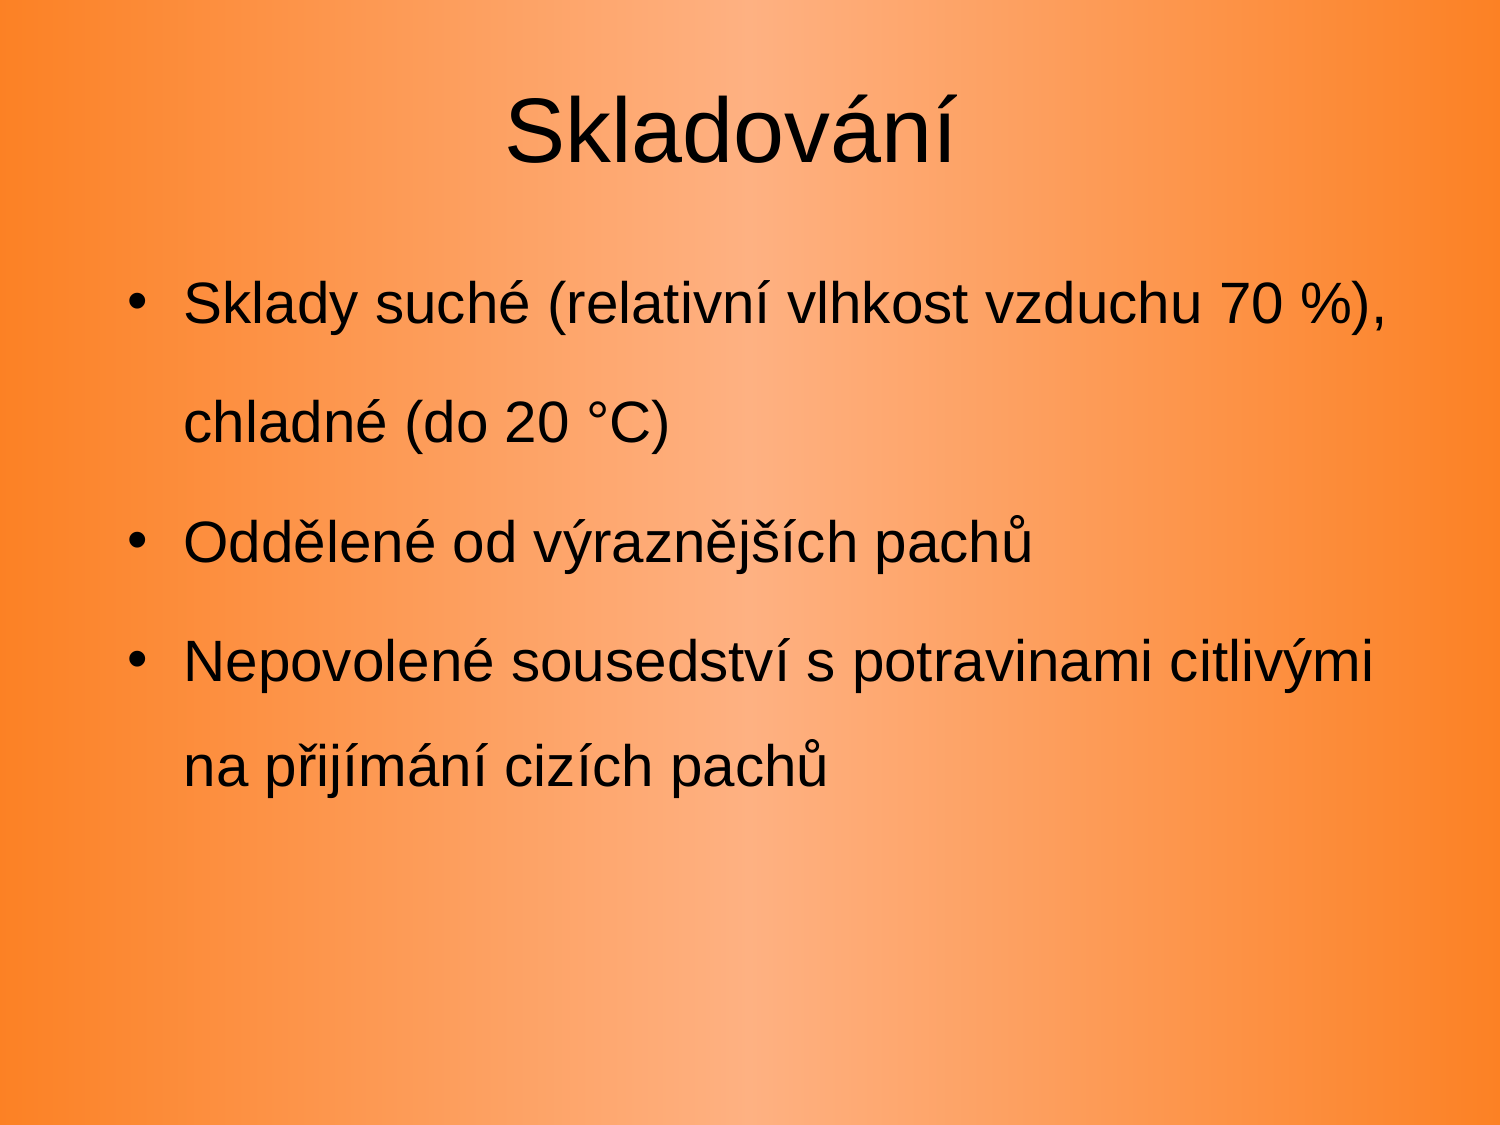

# Skladování
Sklady suché (relativní vlhkost vzduchu 70 %),
	chladné (do 20 °C)
Oddělené od výraznějších pachů
Nepovolené sousedství s potravinami citlivými na přijímání cizích pachů